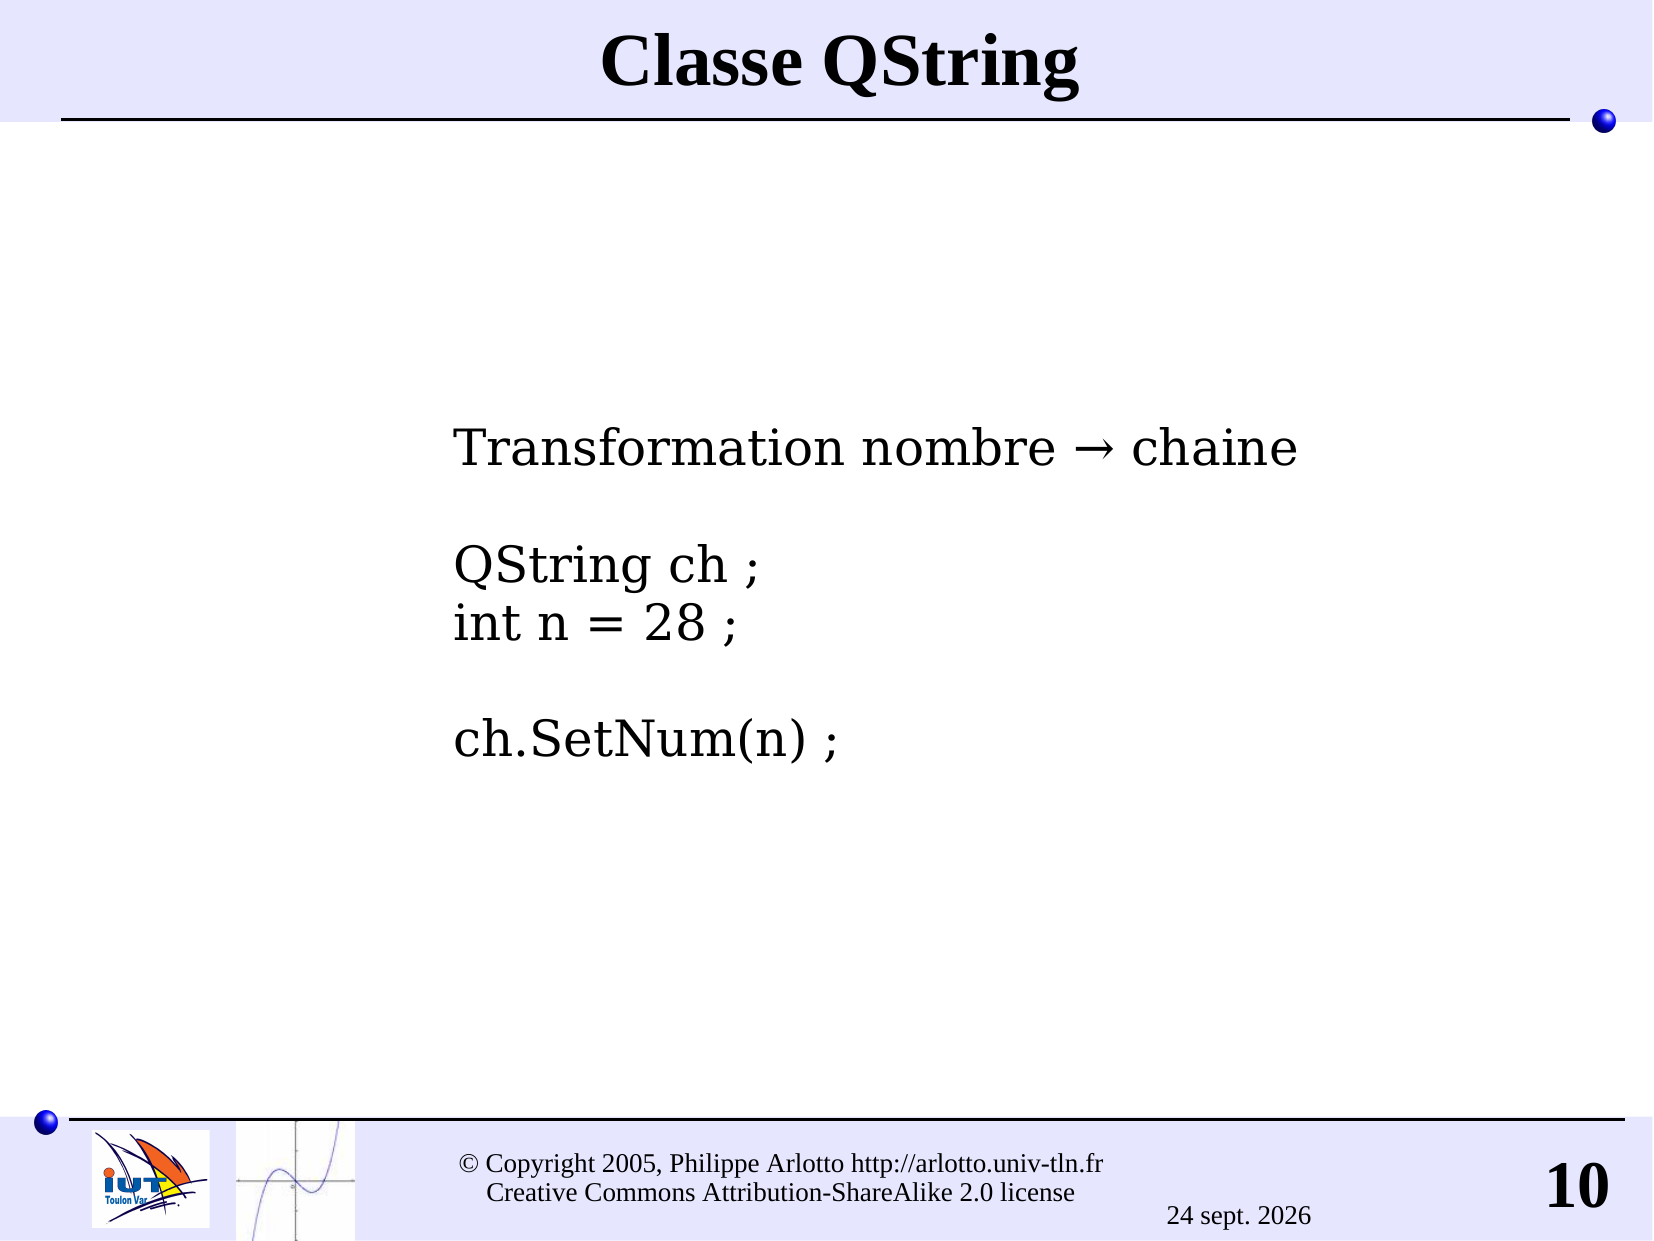

# Classe QString
Transformation nombre → chaine
QString ch ;
int n = 28 ;
ch.SetNum(n) ;